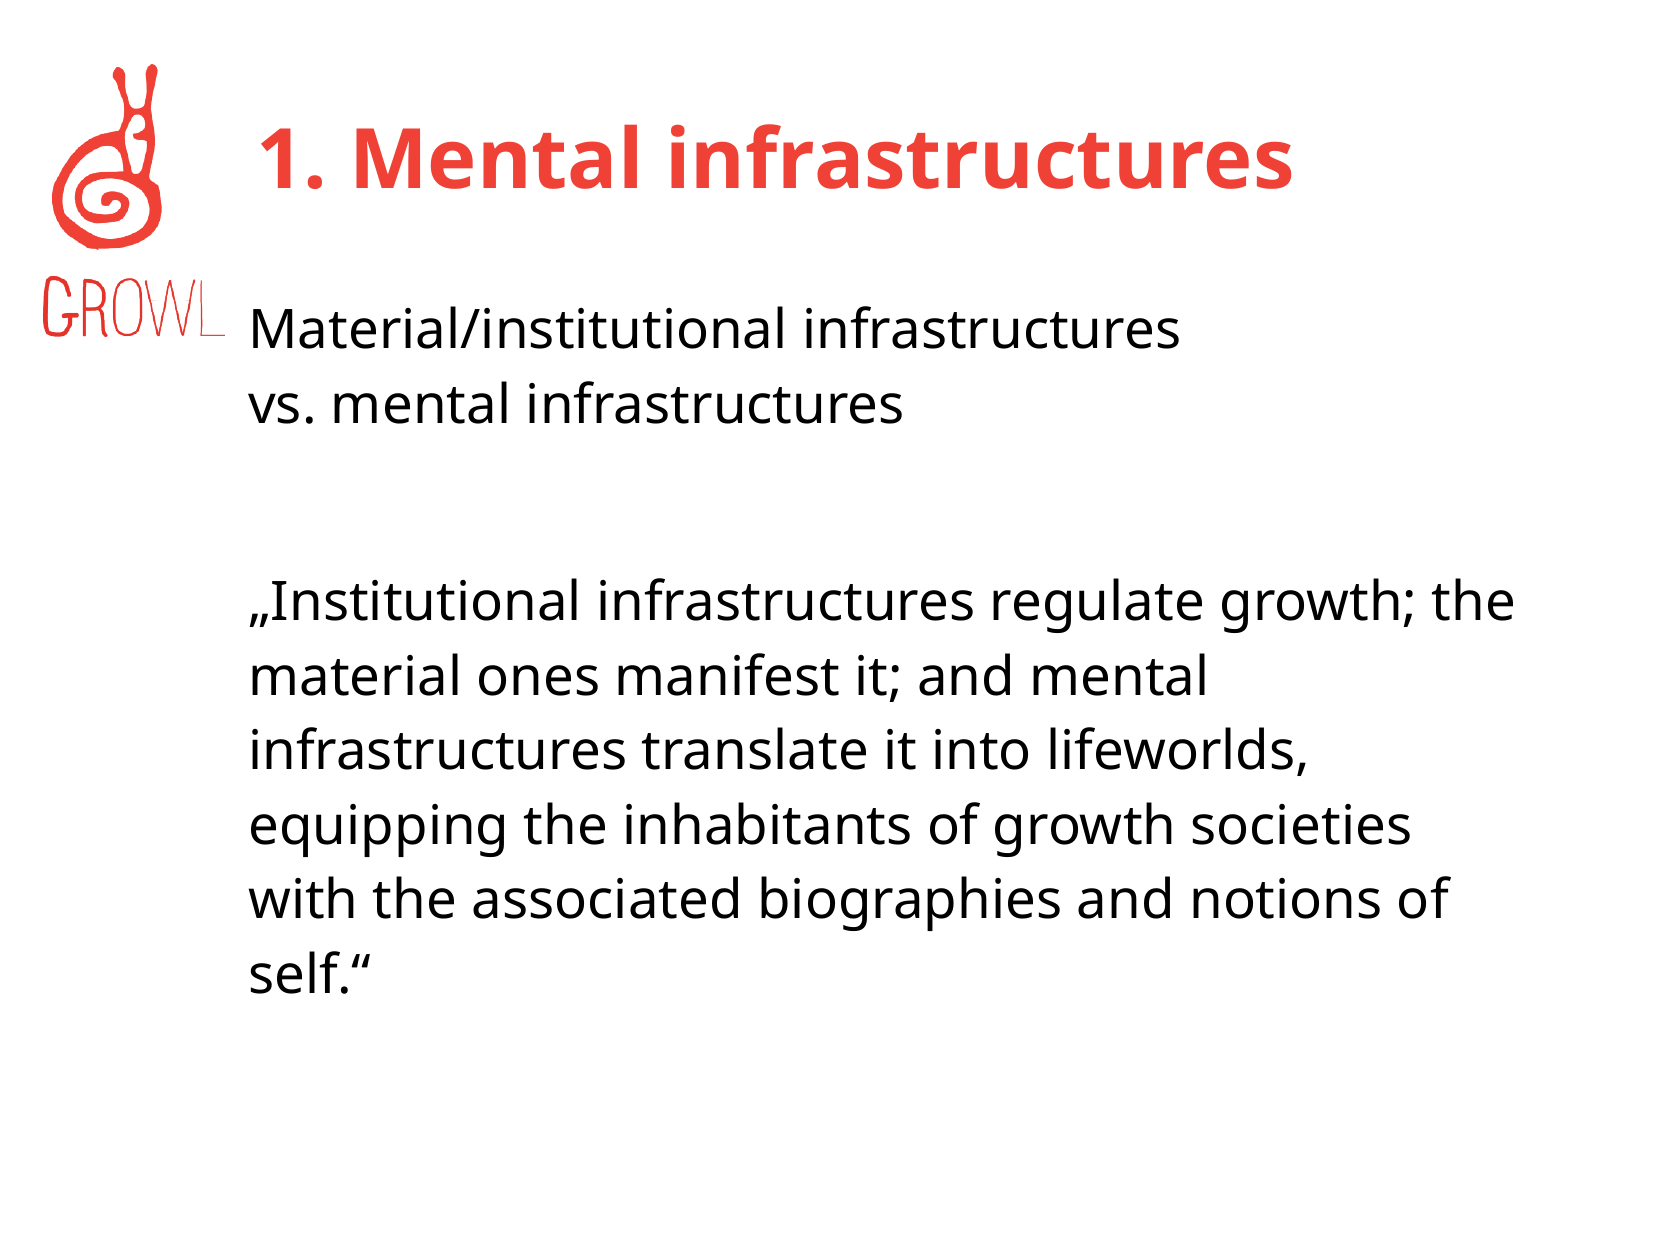

# 1. Mental infrastructures
Material/institutional infrastructures
vs. mental infrastructures
„Institutional infrastructures regulate growth; the material ones manifest it; and mental infrastructures translate it into lifeworlds, equipping the inhabitants of growth societies with the associated biographies and notions of self.“